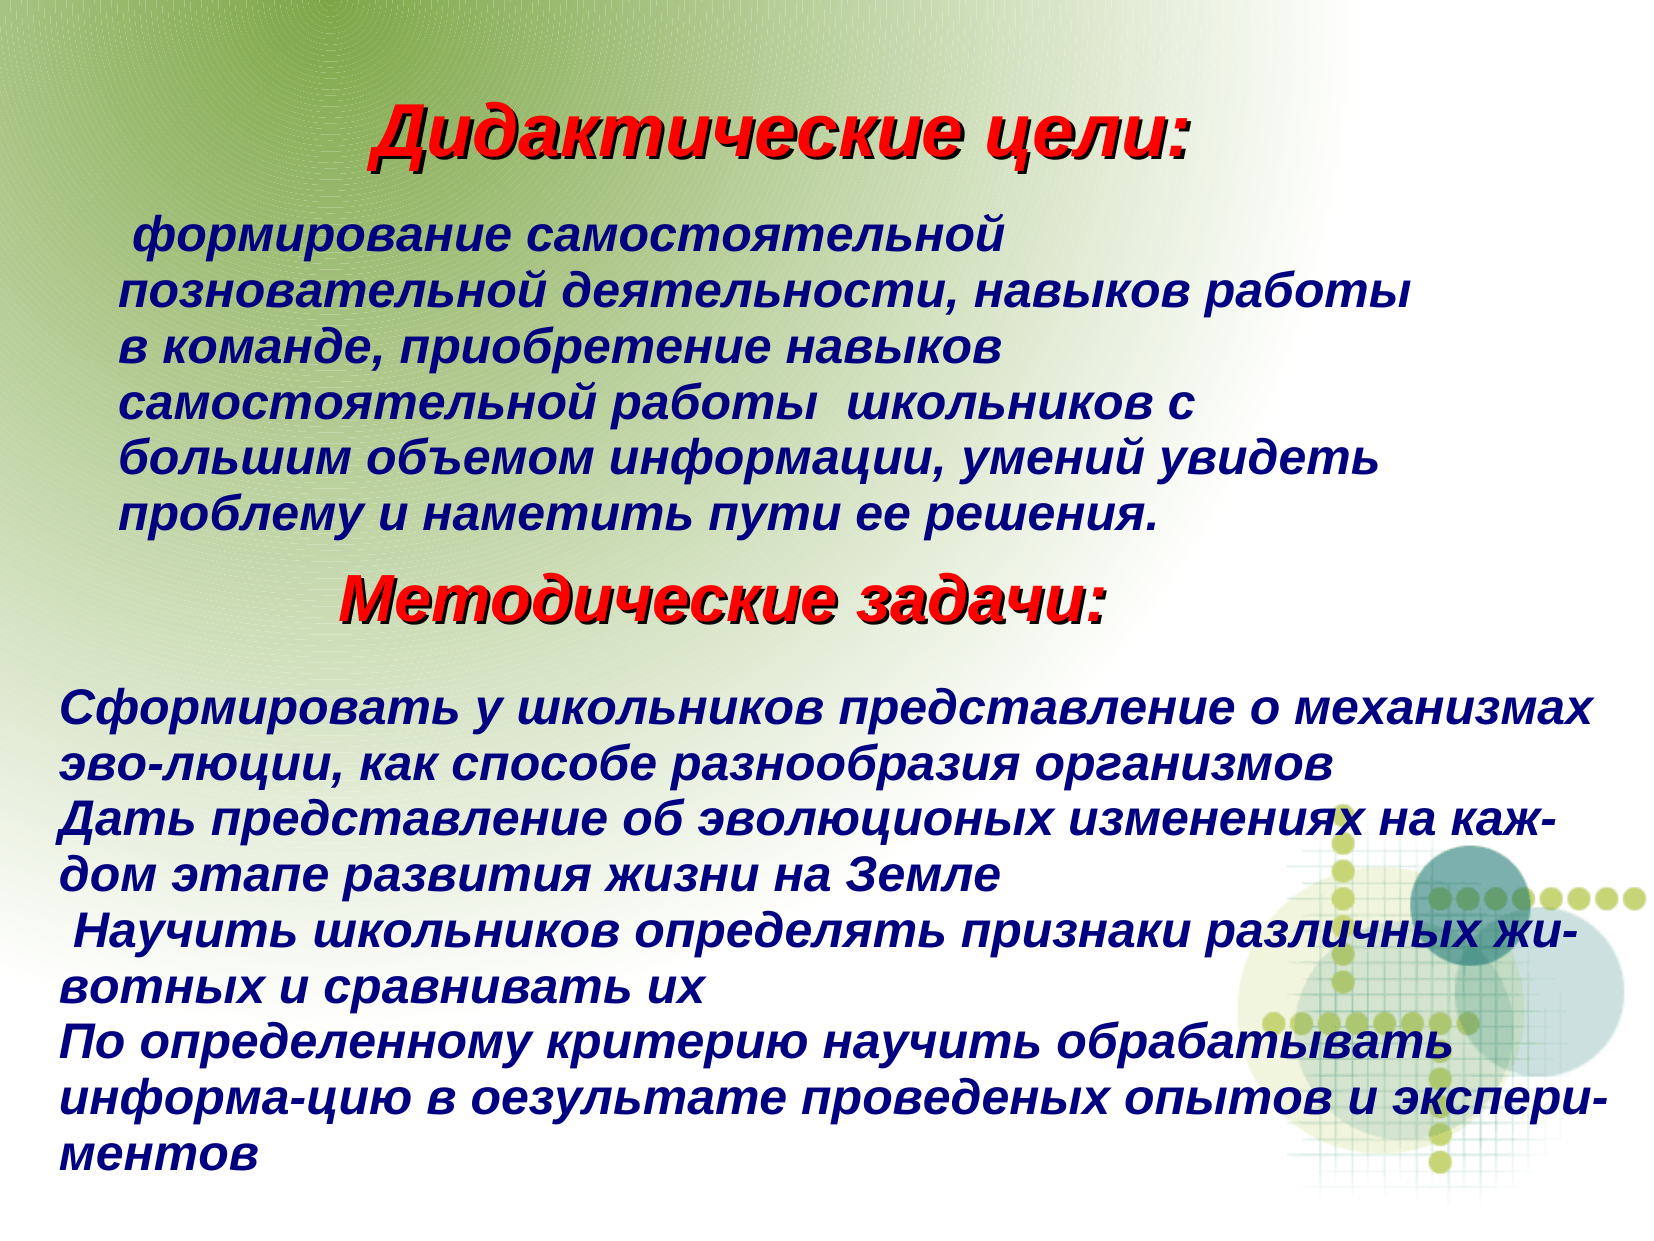

Дидактические цели:
 формирование самостоятельной позновательной деятельности, навыков работы в команде, приобретение навыков самостоятельной работы школьников с большим объемом информации, умений увидеть проблему и наметить пути ее решения.
Методические задачи:
Сформировать у школьников представление о механизмах эво-люции, как способе разнообразия организмов
Дать представление об эволюционых изменениях на каж-дом этапе развития жизни на Земле
 Научить школьников определять признаки различных жи-вотных и сравнивать их
По определенному критерию научить обрабатывать информа-цию в оезультате проведеных опытов и экспери-ментов